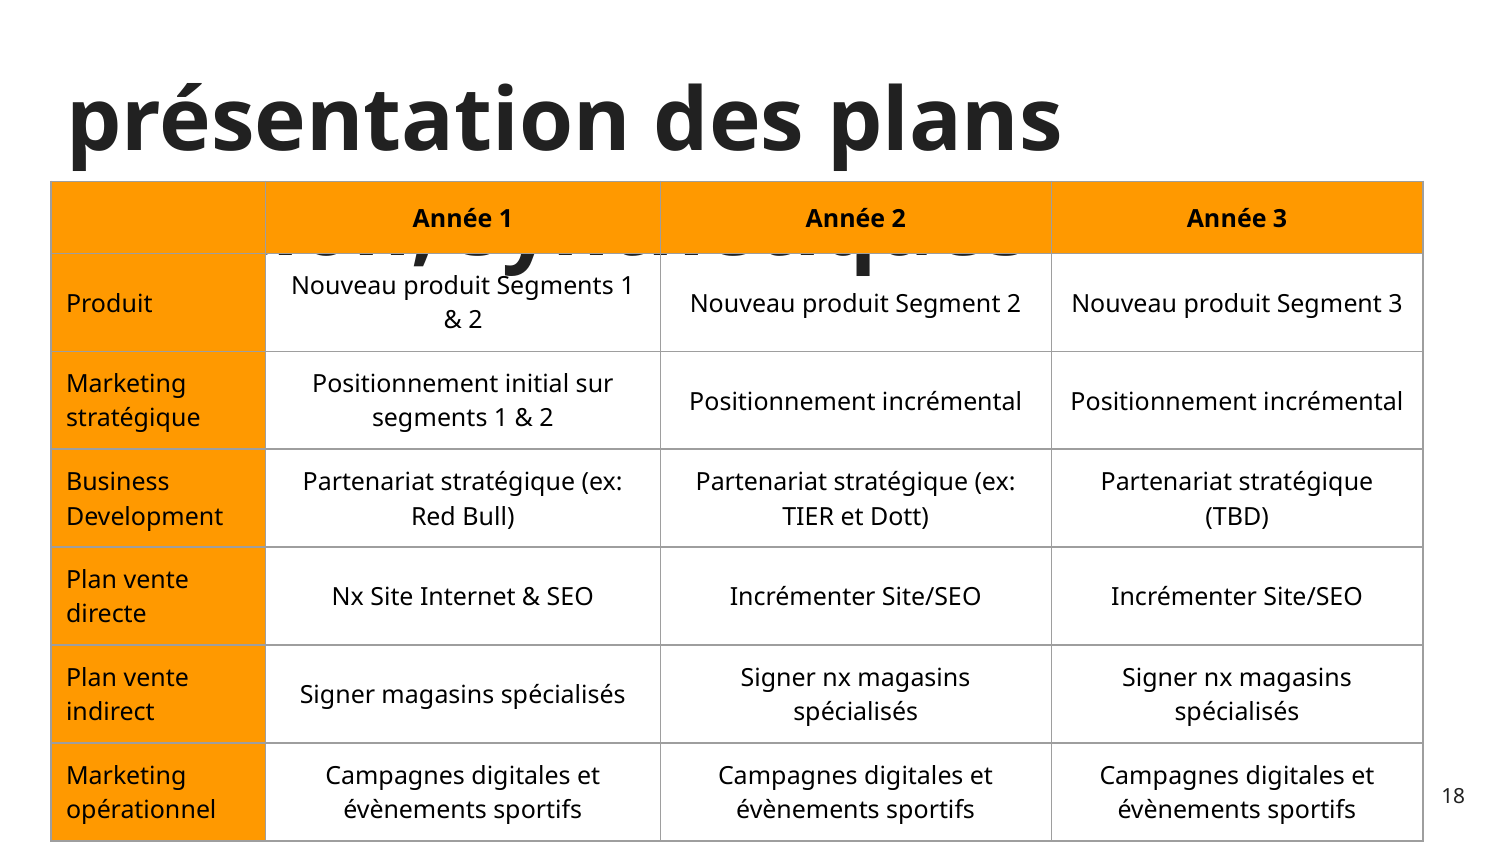

# présentation des plans d’action, synthétiques
| | Année 1 | Année 2 | Année 3 |
| --- | --- | --- | --- |
| Produit | Nouveau produit Segments 1 & 2 | Nouveau produit Segment 2 | Nouveau produit Segment 3 |
| Marketing stratégique | Positionnement initial sur segments 1 & 2 | Positionnement incrémental | Positionnement incrémental |
| Business Development | Partenariat stratégique (ex: Red Bull) | Partenariat stratégique (ex: TIER et Dott) | Partenariat stratégique (TBD) |
| Plan vente directe | Nx Site Internet & SEO | Incrémenter Site/SEO | Incrémenter Site/SEO |
| Plan vente indirect | Signer magasins spécialisés | Signer nx magasins spécialisés | Signer nx magasins spécialisés |
| Marketing opérationnel | Campagnes digitales et évènements sportifs | Campagnes digitales et évènements sportifs | Campagnes digitales et évènements sportifs |